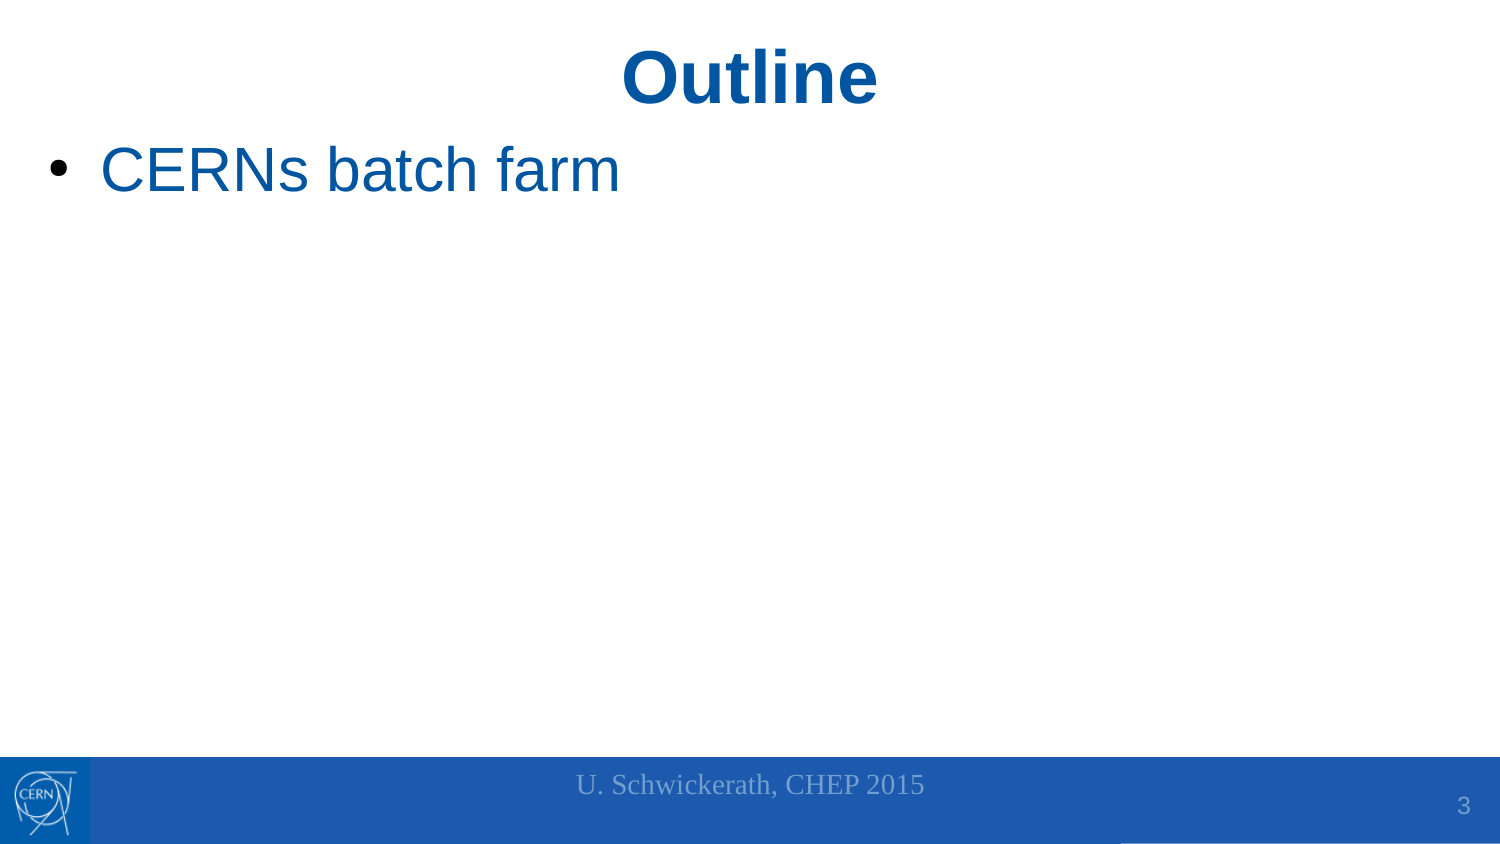

# Outline
CERNs batch farm
U. Schwickerath, CHEP 2015
3